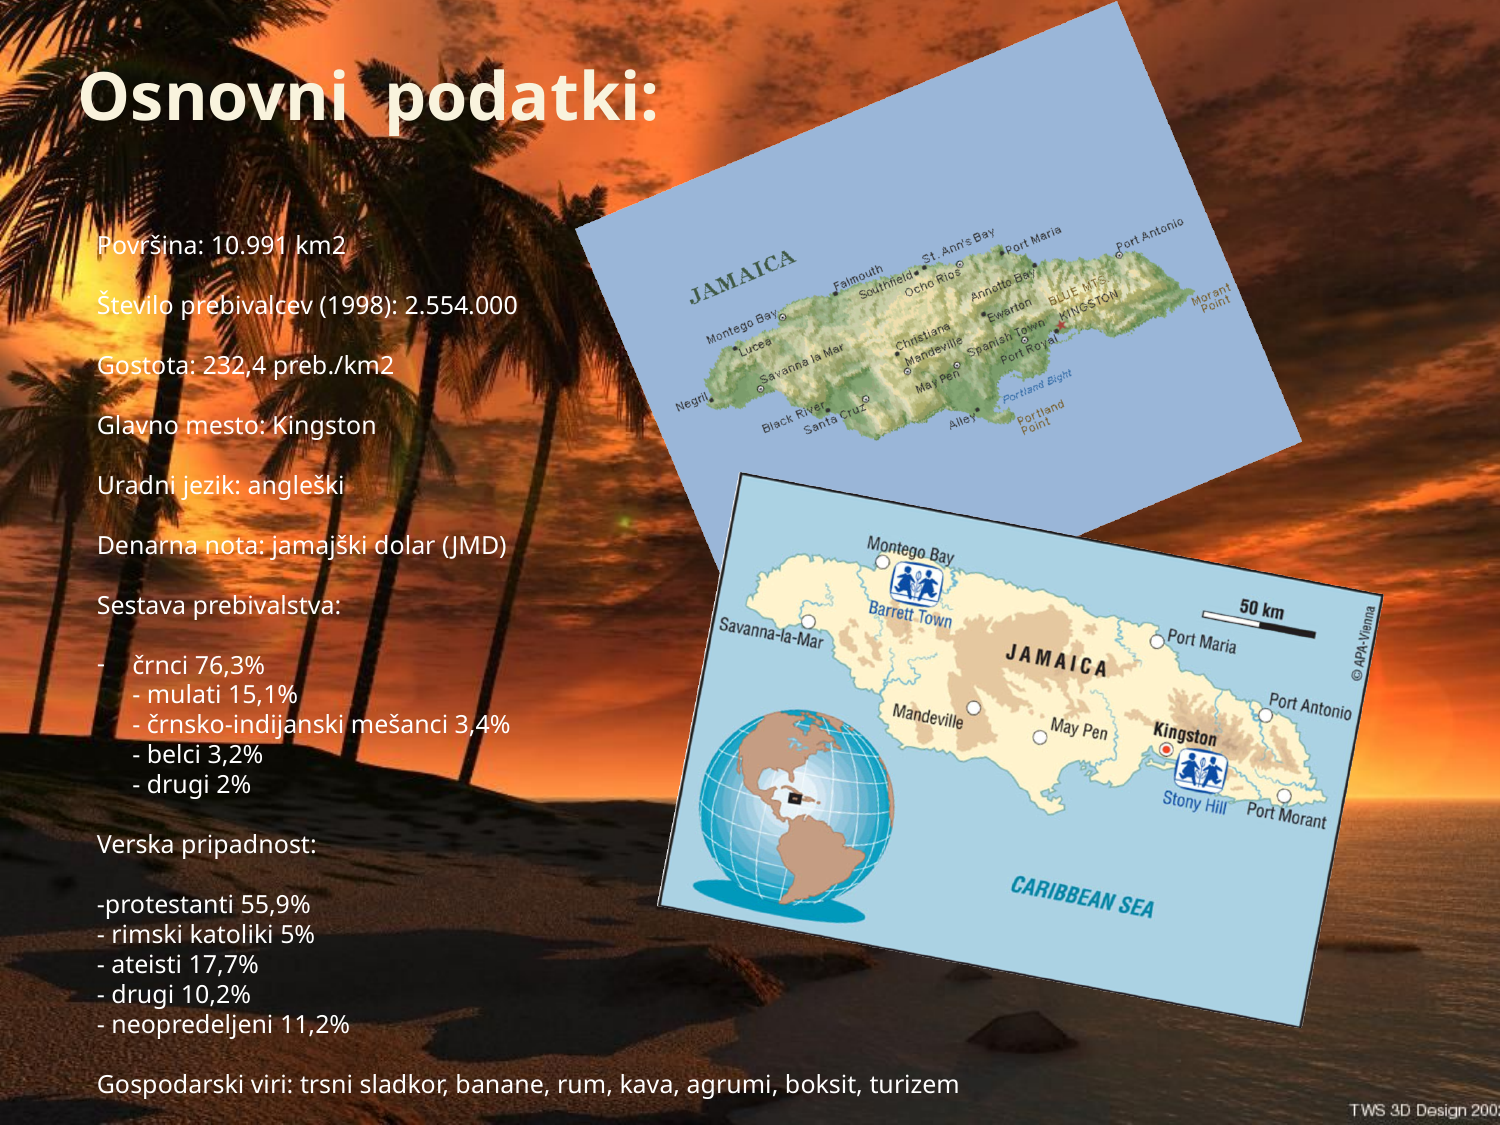

#
Osnovni podatki:
Površina: 10.991 km2
Število prebivalcev (1998): 2.554.000
Gostota: 232,4 preb./km2
Glavno mesto: Kingston
Uradni jezik: angleški
Denarna nota: jamajški dolar (JMD)
Sestava prebivalstva:
črnci 76,3%
- mulati 15,1%
- črnsko-indijanski mešanci 3,4%
- belci 3,2%
- drugi 2%
Verska pripadnost:
-protestanti 55,9%
- rimski katoliki 5%
- ateisti 17,7%
- drugi 10,2%
- neopredeljeni 11,2%
Gospodarski viri: trsni sladkor, banane, rum, kava, agrumi, boksit, turizem